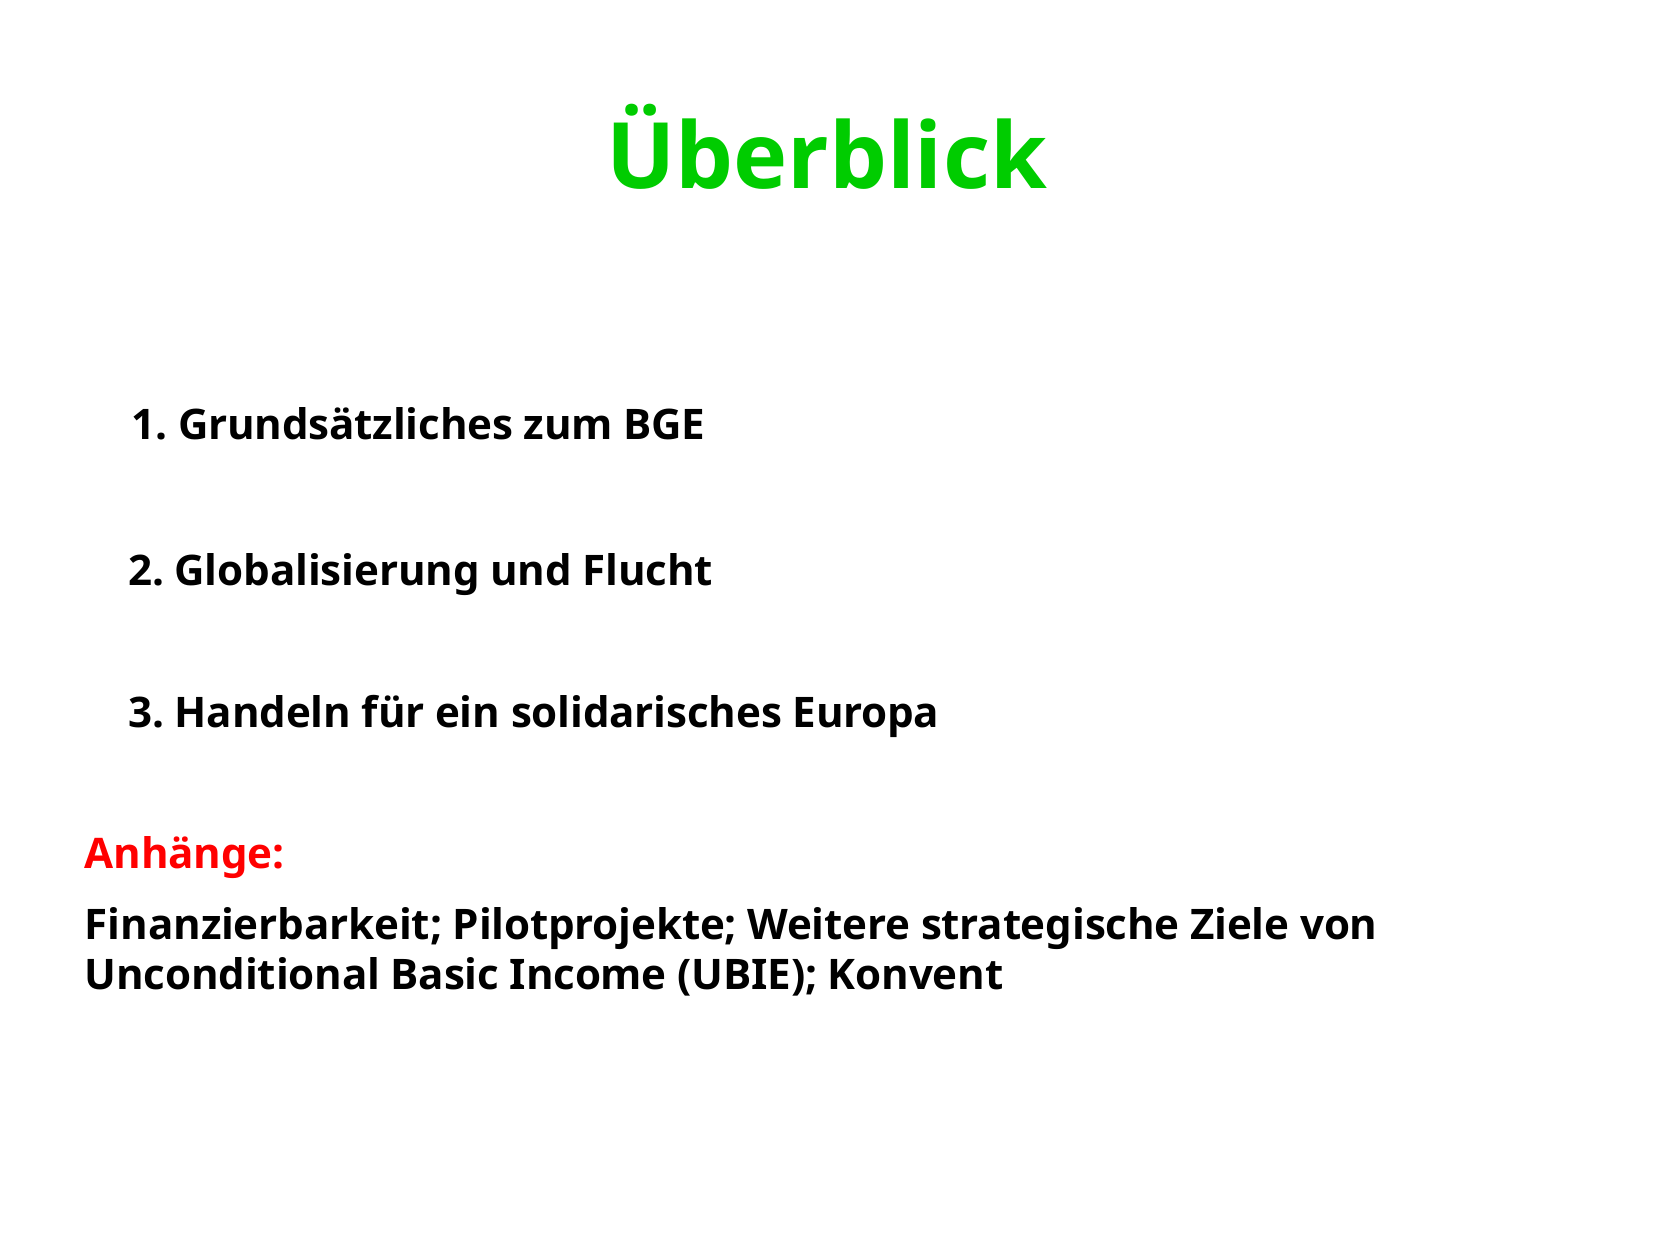

# Überblick
 1. Grundsätzliches zum BGE
 2. Globalisierung und Flucht
 3. Handeln für ein solidarisches Europa
Anhänge:
Finanzierbarkeit; Pilotprojekte; Weitere strategische Ziele von Unconditional Basic Income (UBIE); Konvent